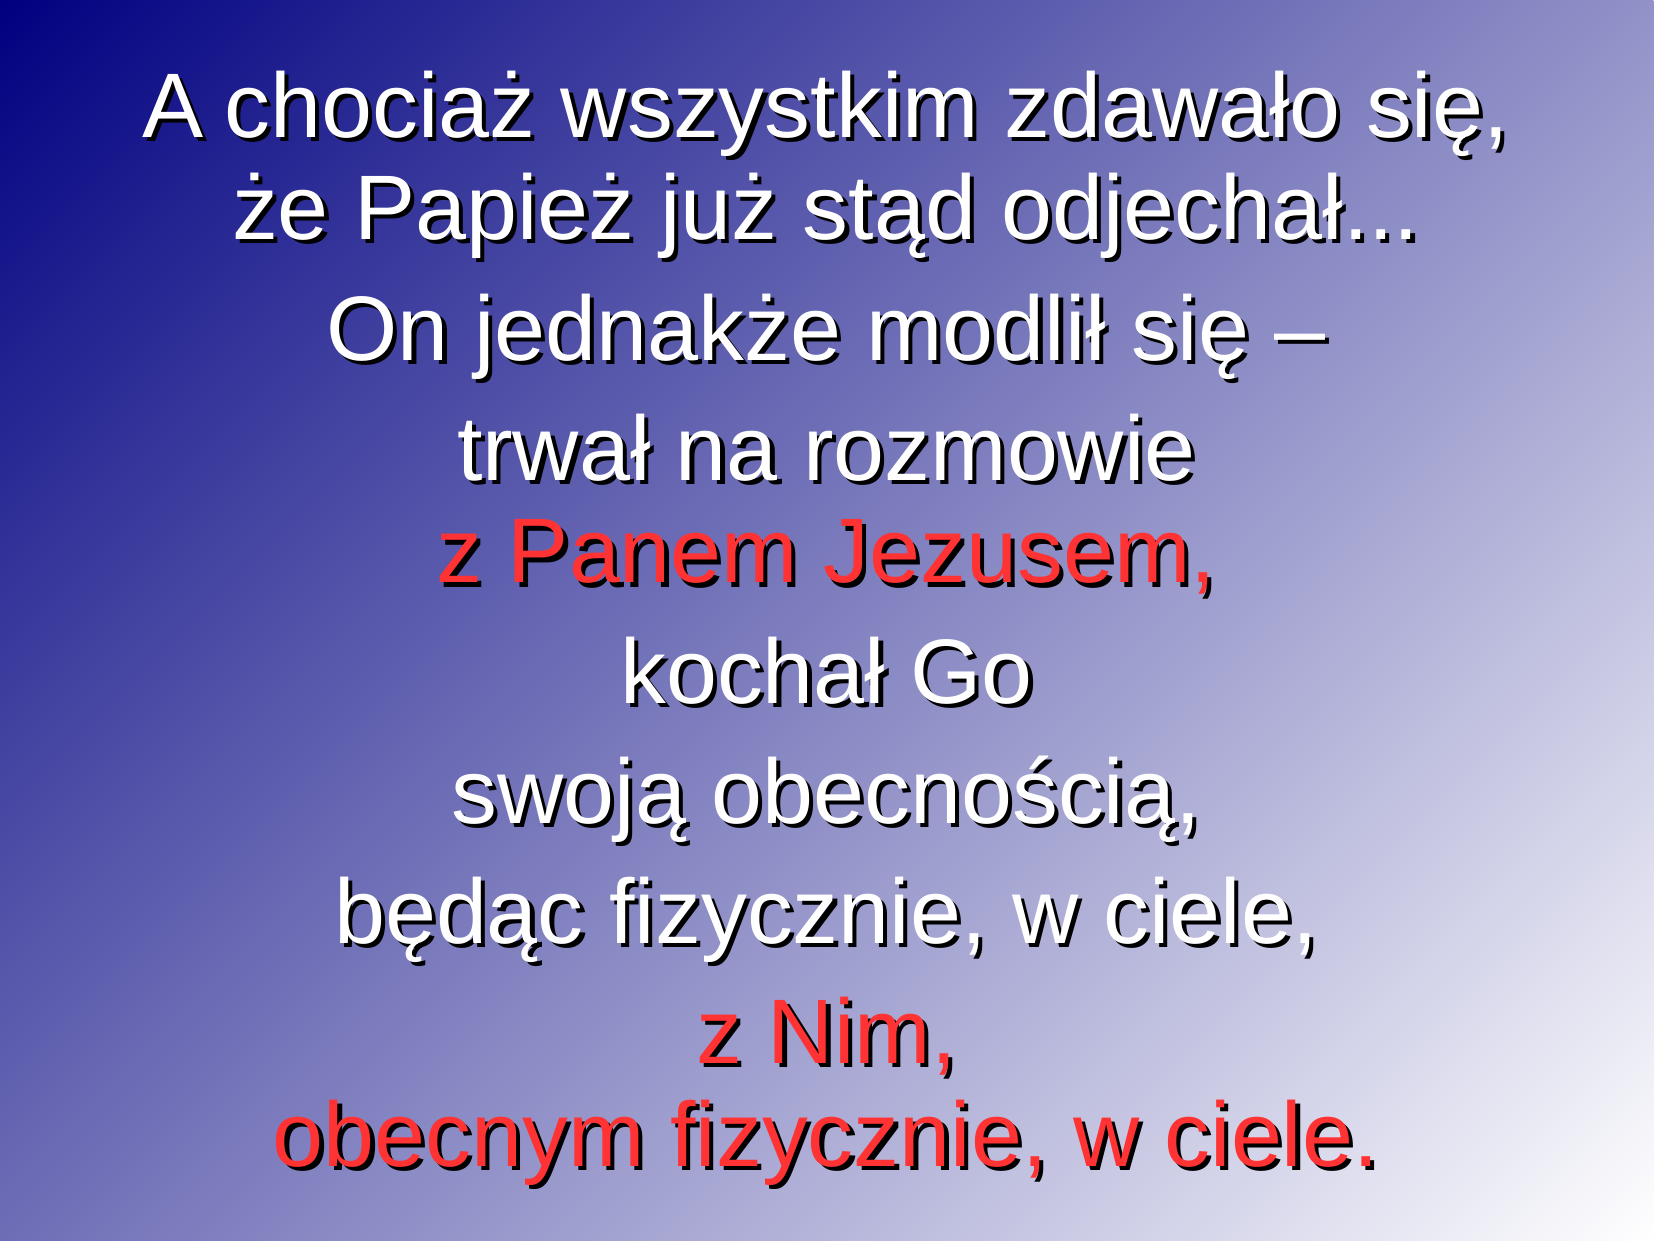

# A chociaż wszystkim zdawało się,
że Papież już stąd odjechał...
On jednakże modlił się –
trwał na rozmowie
z Panem Jezusem,
kochał Go
swoją obecnością,
będąc fizycznie, w ciele,
z Nim,
obecnym fizycznie, w ciele.